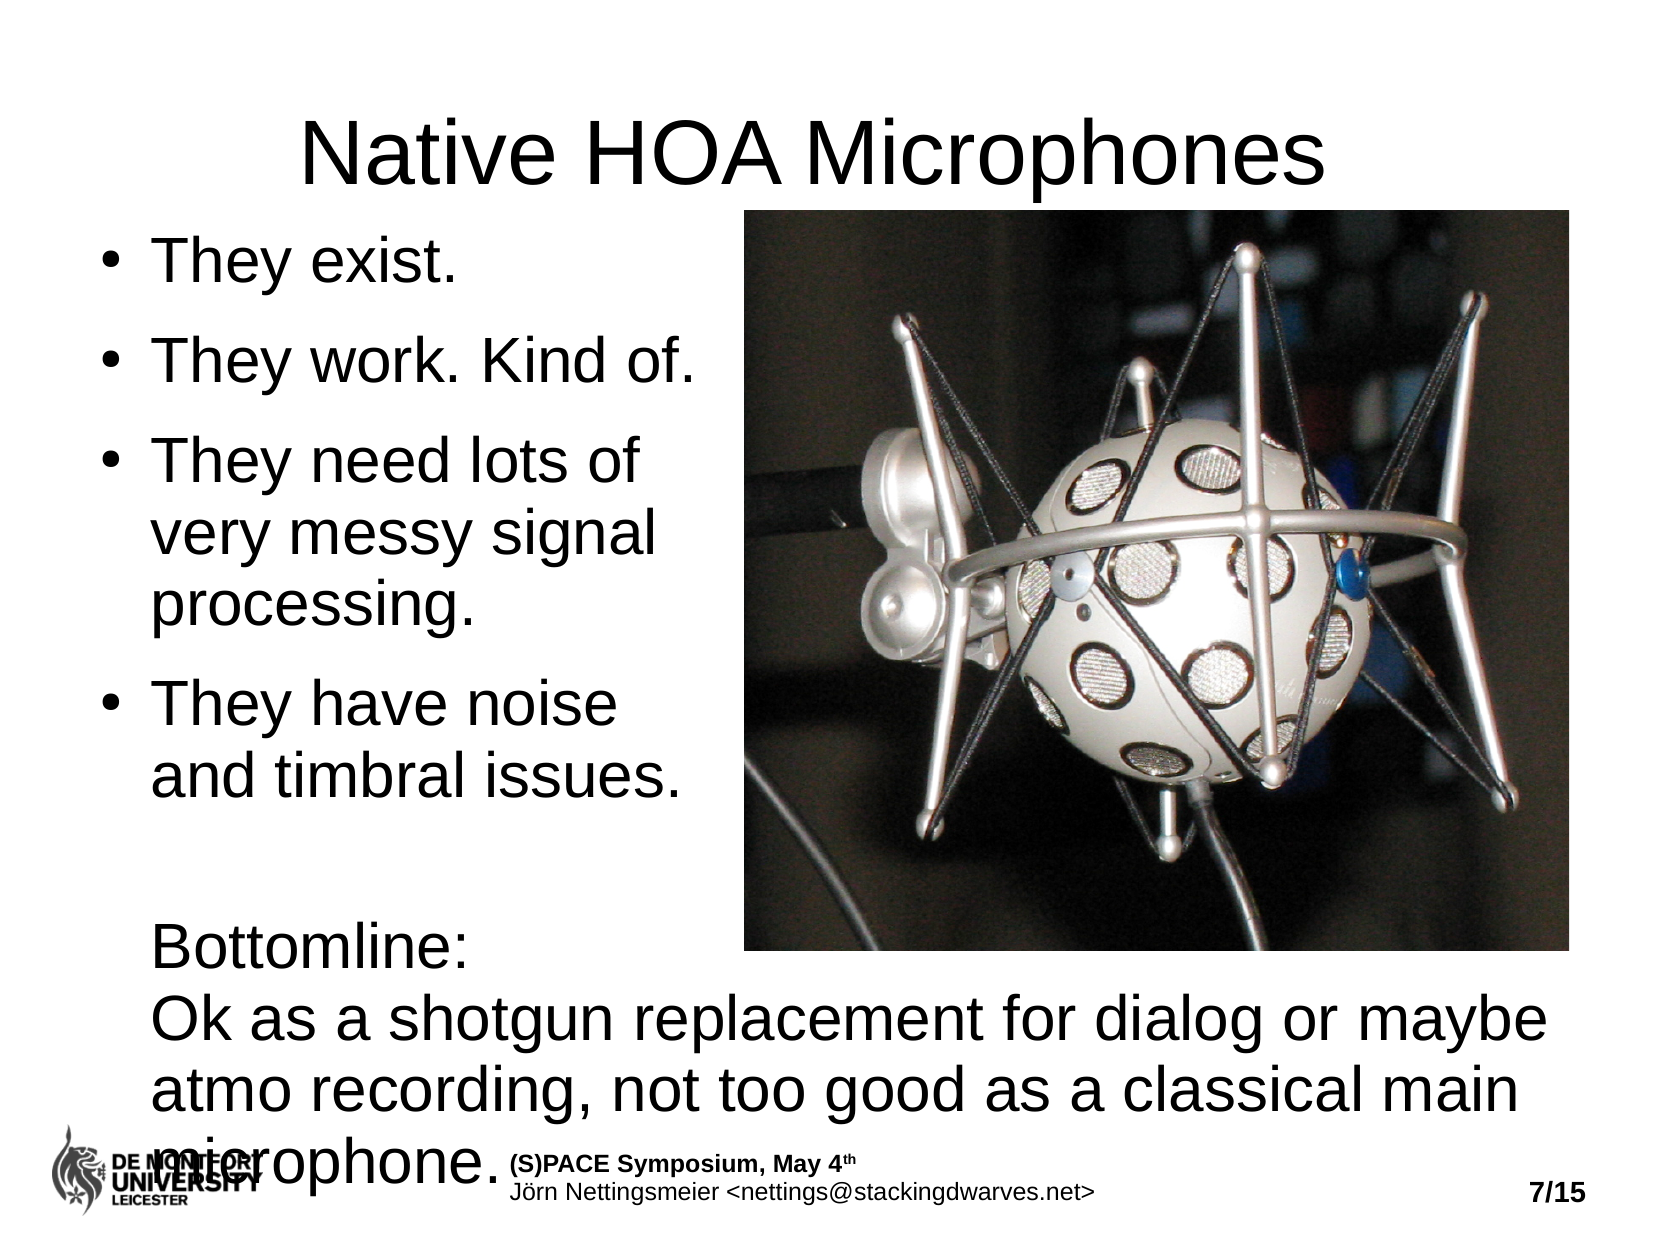

# Native HOA Microphones
They exist.
They work. Kind of.
They need lots of
very messy signal
processing.
They have noise
and timbral issues.
Bottomline:
Ok as a shotgun replacement for dialog or maybe atmo recording, not too good as a classical main microphone.